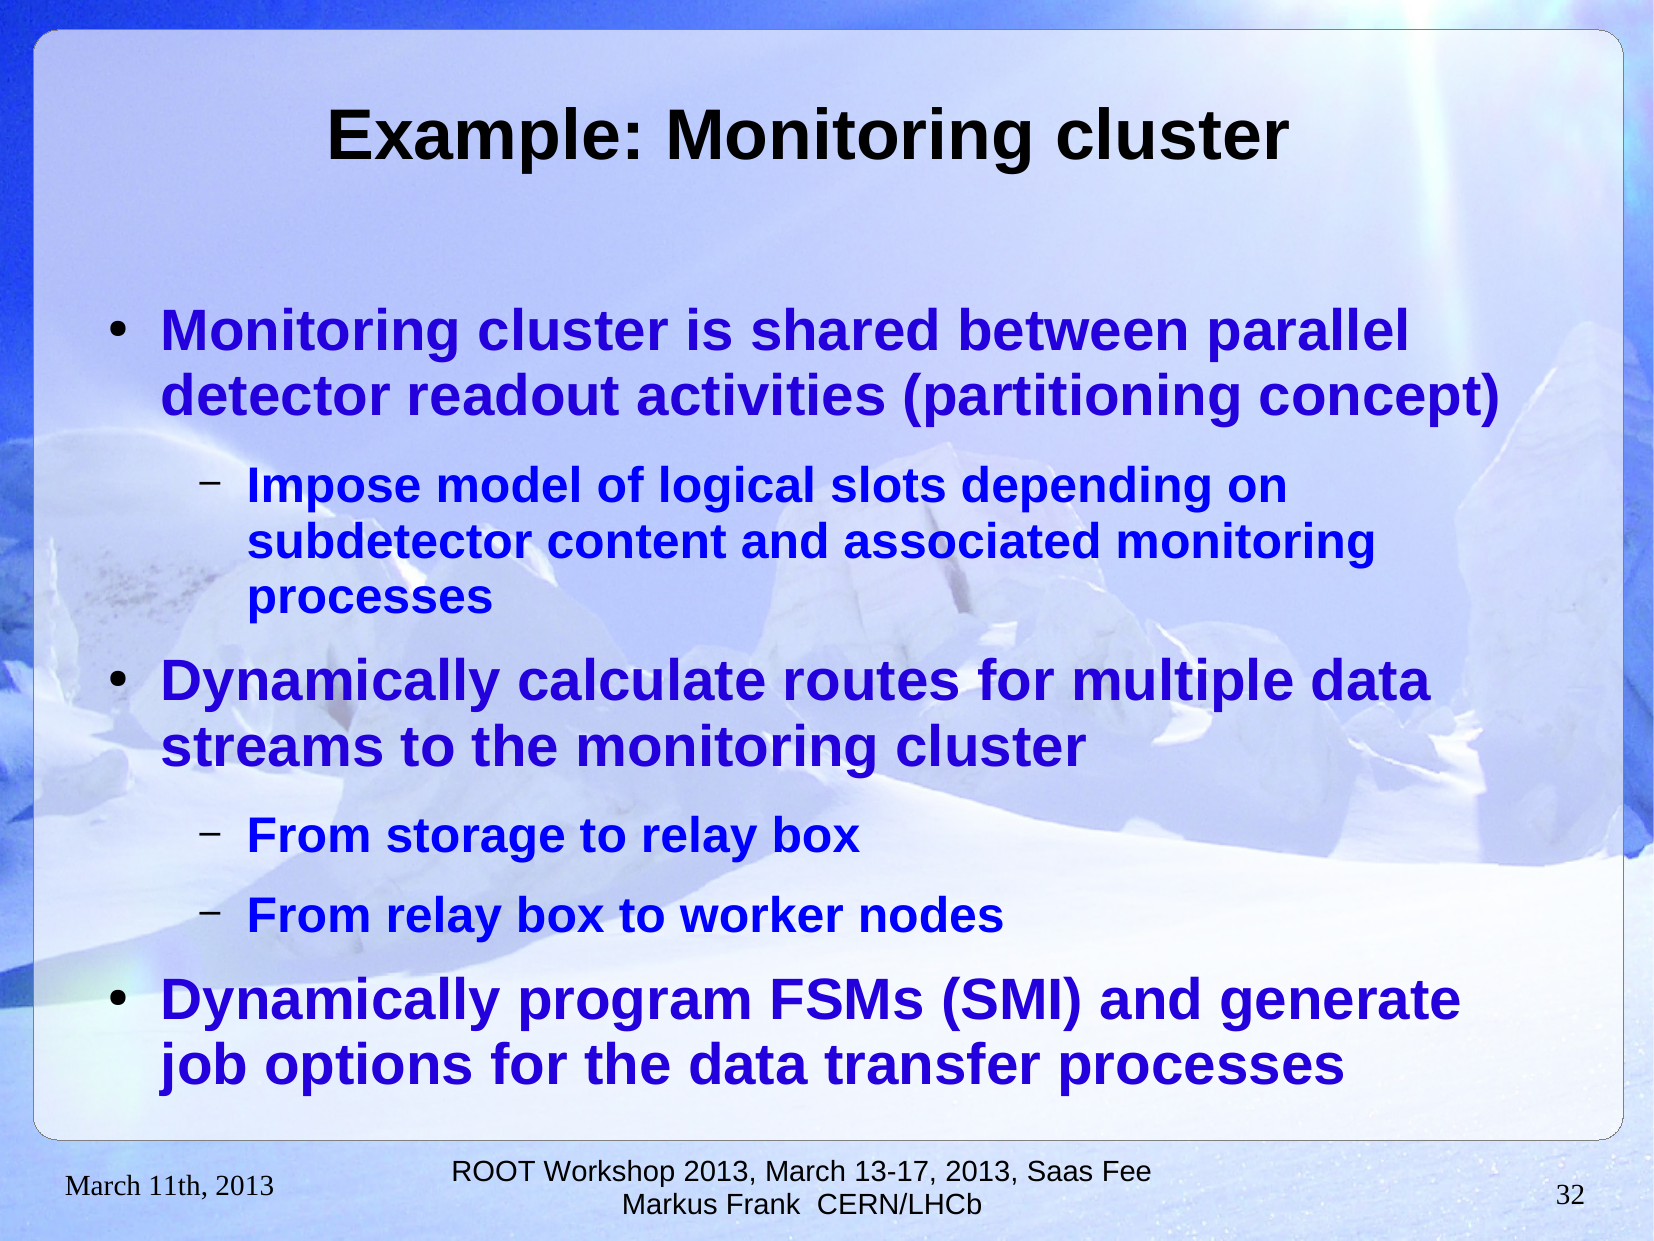

# Example: Monitoring cluster
Monitoring cluster is shared between parallel detector readout activities (partitioning concept)
Impose model of logical slots depending on subdetector content and associated monitoring processes
Dynamically calculate routes for multiple data streams to the monitoring cluster
From storage to relay box
From relay box to worker nodes
Dynamically program FSMs (SMI) and generate job options for the data transfer processes
March 11th, 2013
32